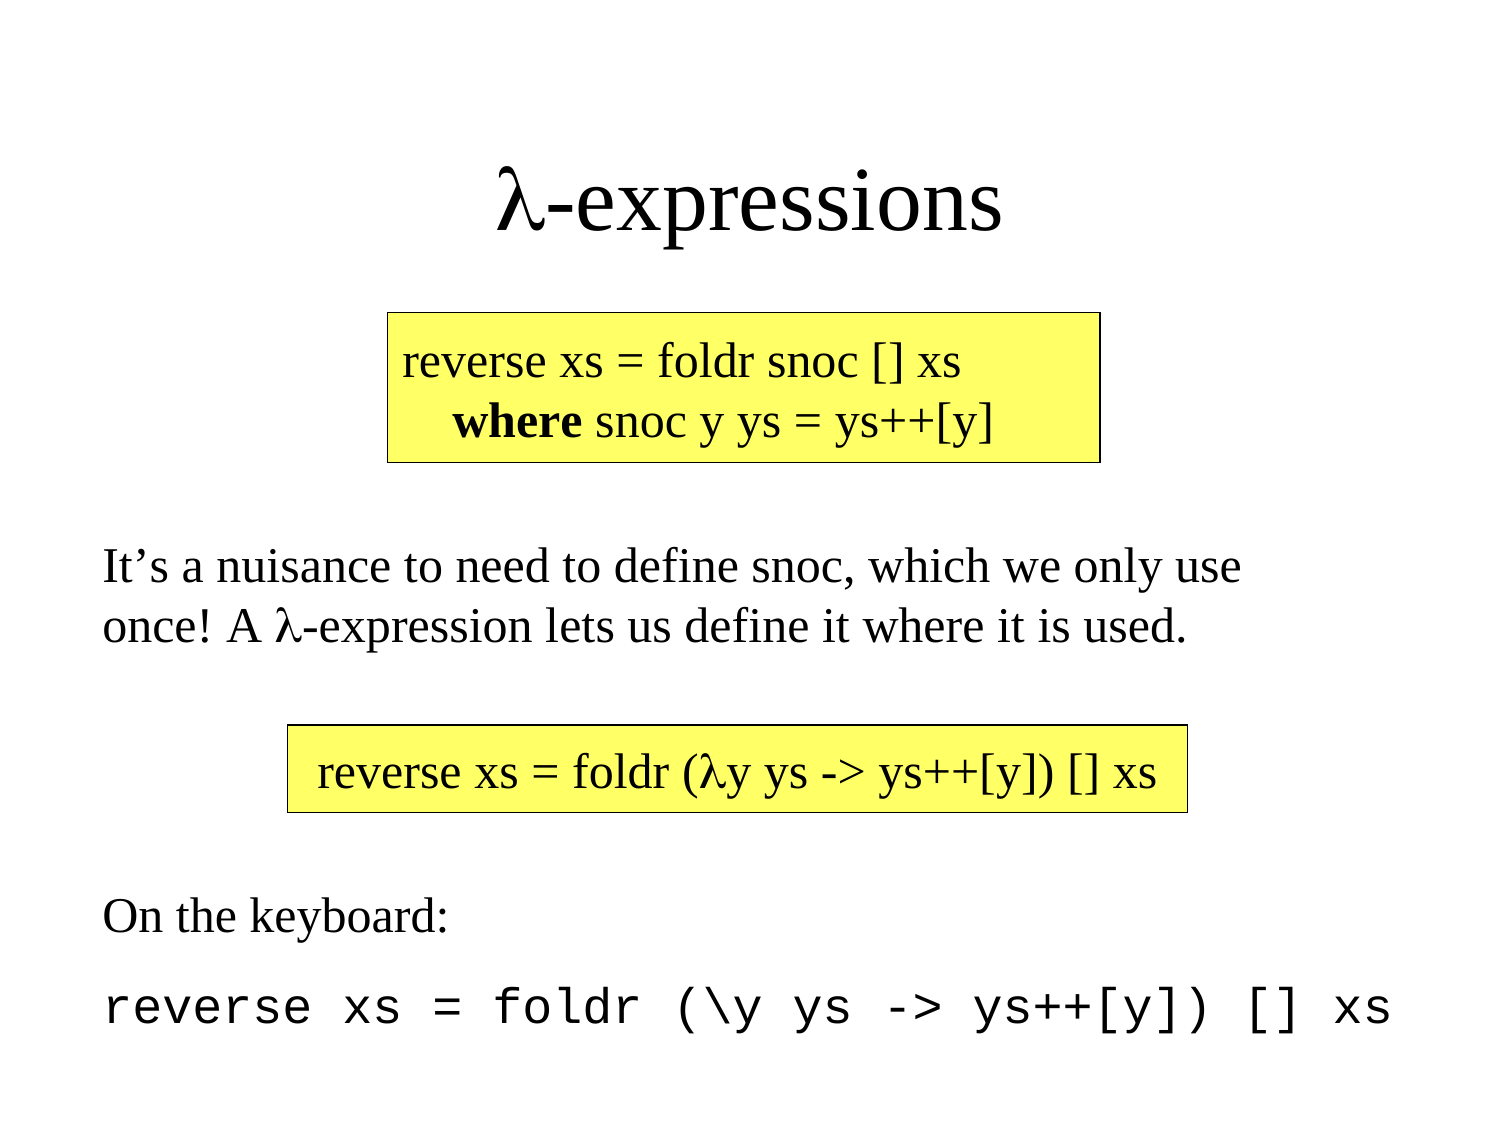

# l-expressions
reverse xs = foldr snoc [] xs
 where snoc y ys = ys++[y]
It’s a nuisance to need to define snoc, which we only use once! A l-expression lets us define it where it is used.
reverse xs = foldr (ly ys -> ys++[y]) [] xs
On the keyboard:
reverse xs = foldr (\y ys -> ys++[y]) [] xs